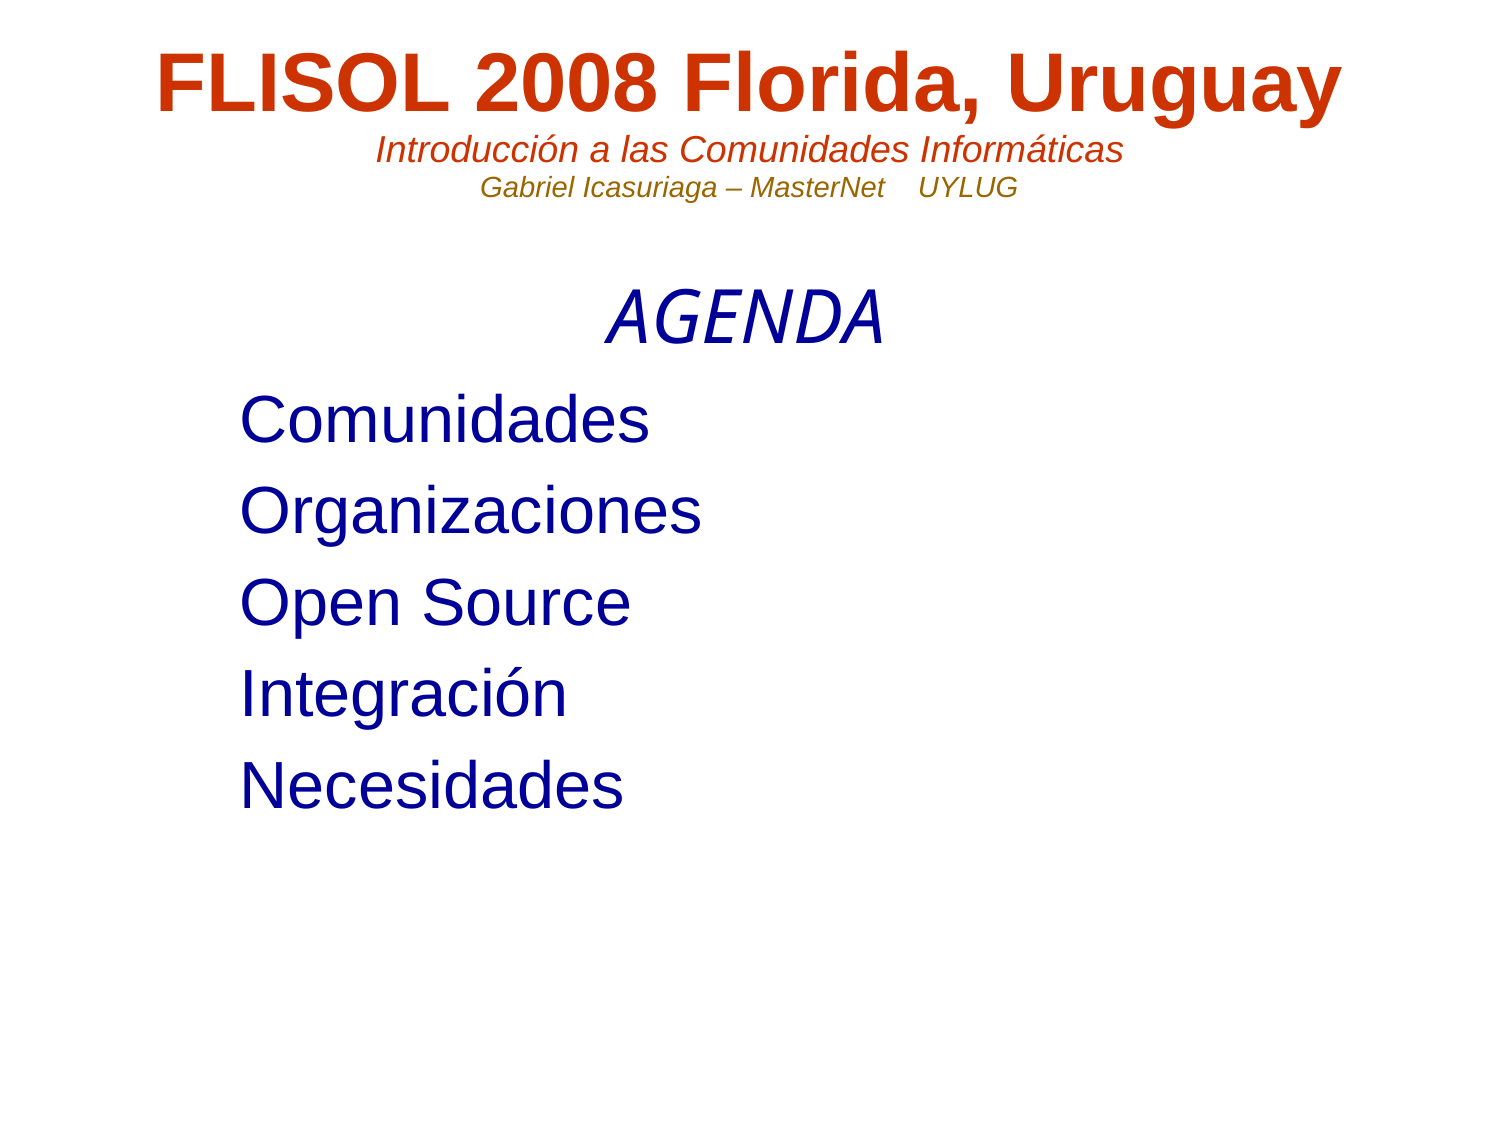

# FLISOL 2008 Florida, Uruguay Introducción a las Comunidades Informáticas Gabriel Icasuriaga – MasterNet UYLUG
AGENDA
Comunidades
Organizaciones
Open Source
Integración
Necesidades